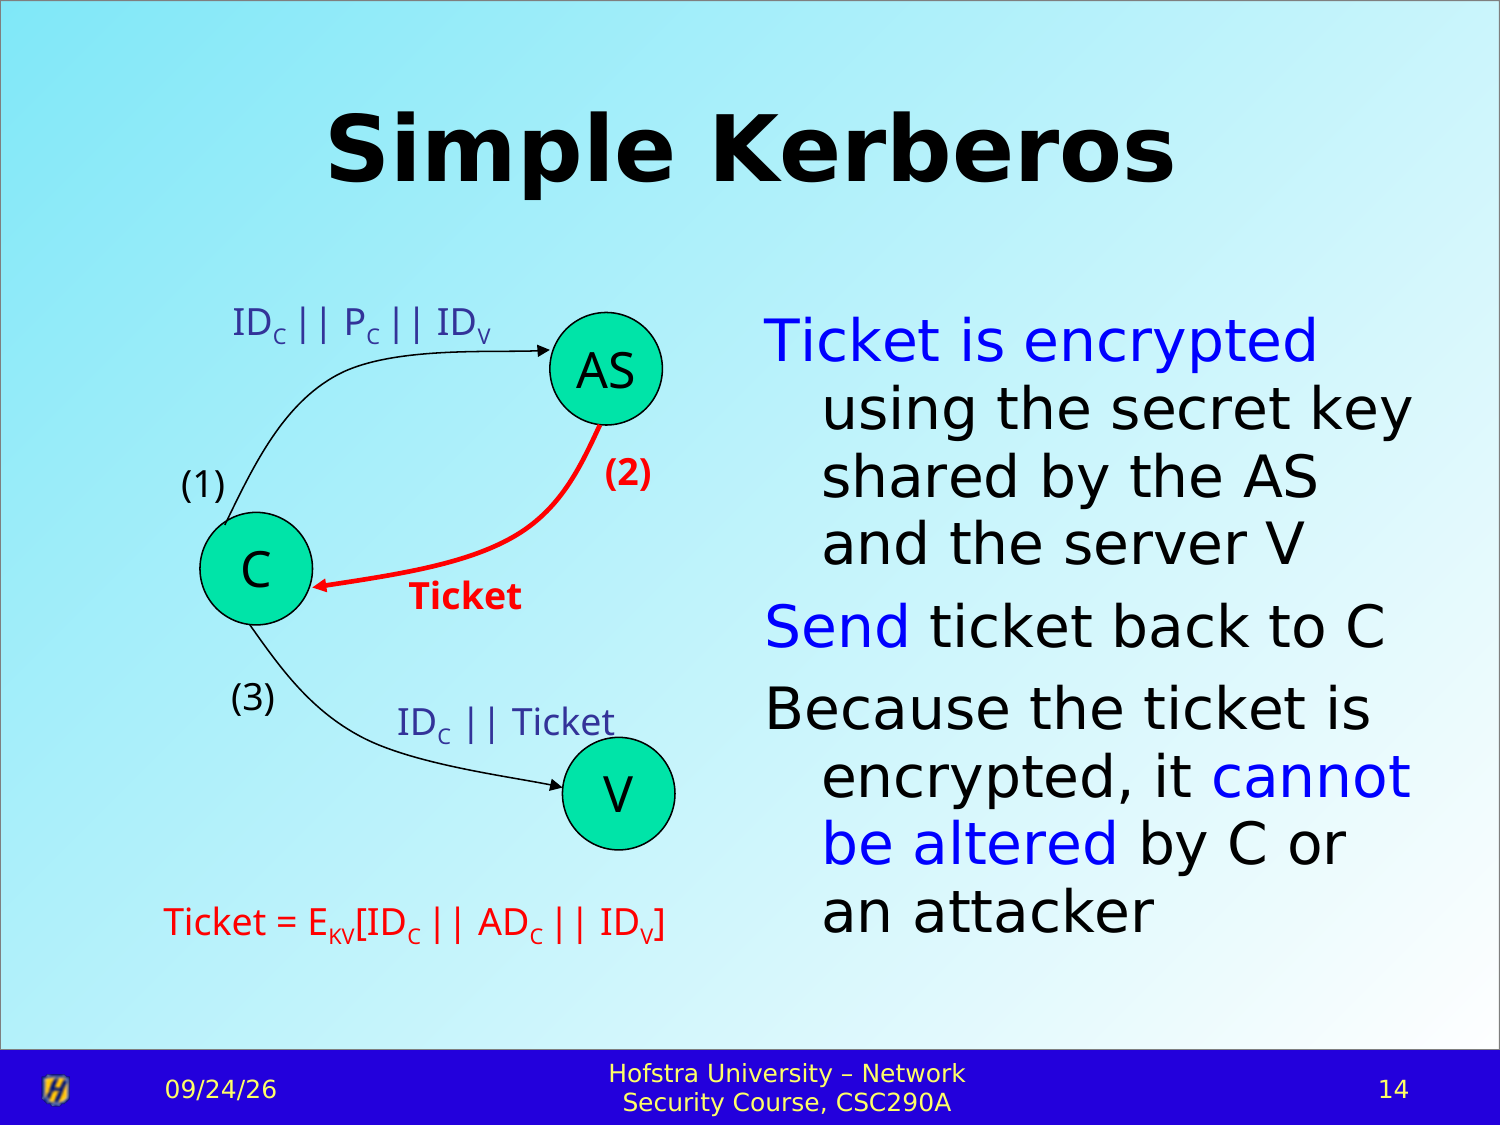

# Simple Kerberos
IDC || PC || IDV
Ticket is encrypted using the secret key shared by the AS and the server V
Send ticket back to C
Because the ticket is encrypted, it cannot be altered by C or an attacker
AS
(2)
(1)
C
Ticket
(3)
IDC || Ticket
V
Ticket = EKV[IDC || ADC || IDV]
14